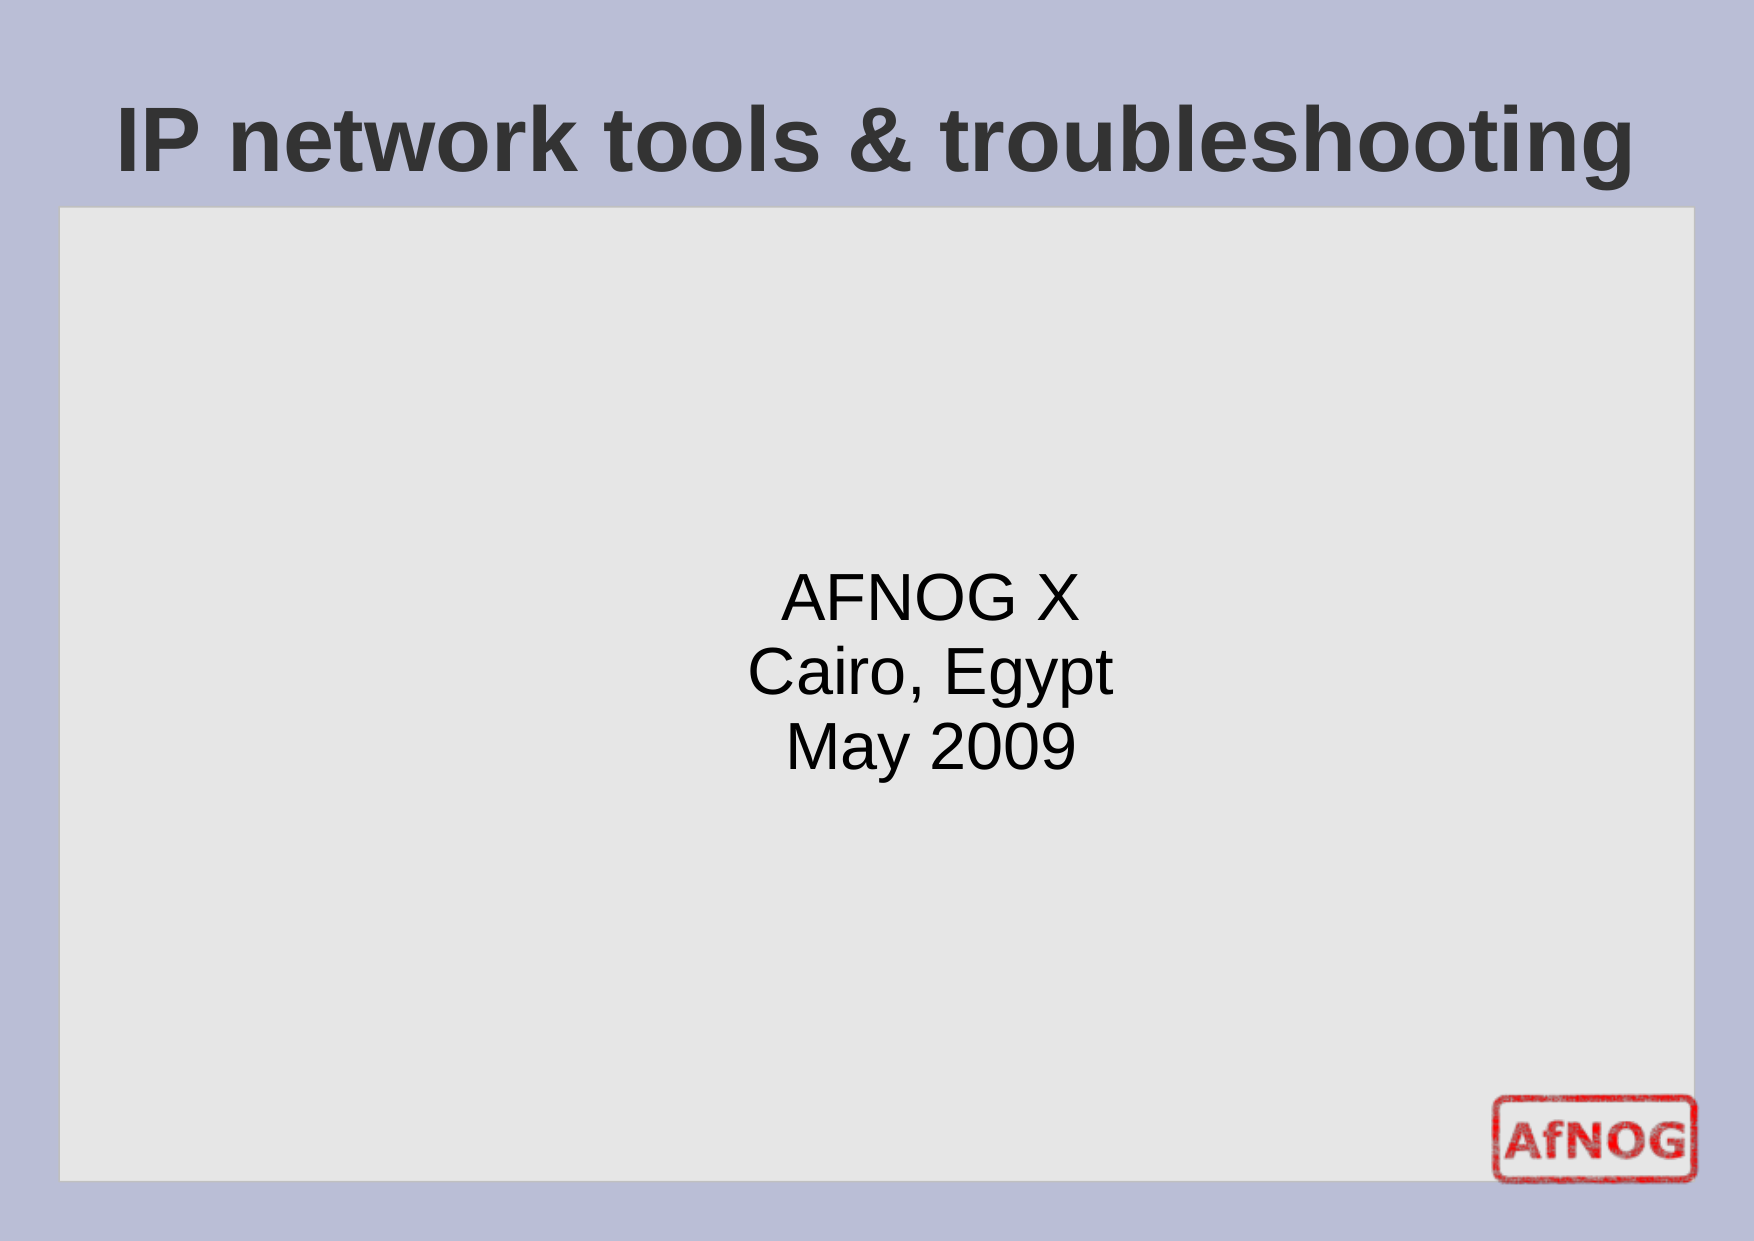

# IP network tools & troubleshooting
AFNOG X
Cairo, Egypt
May 2009